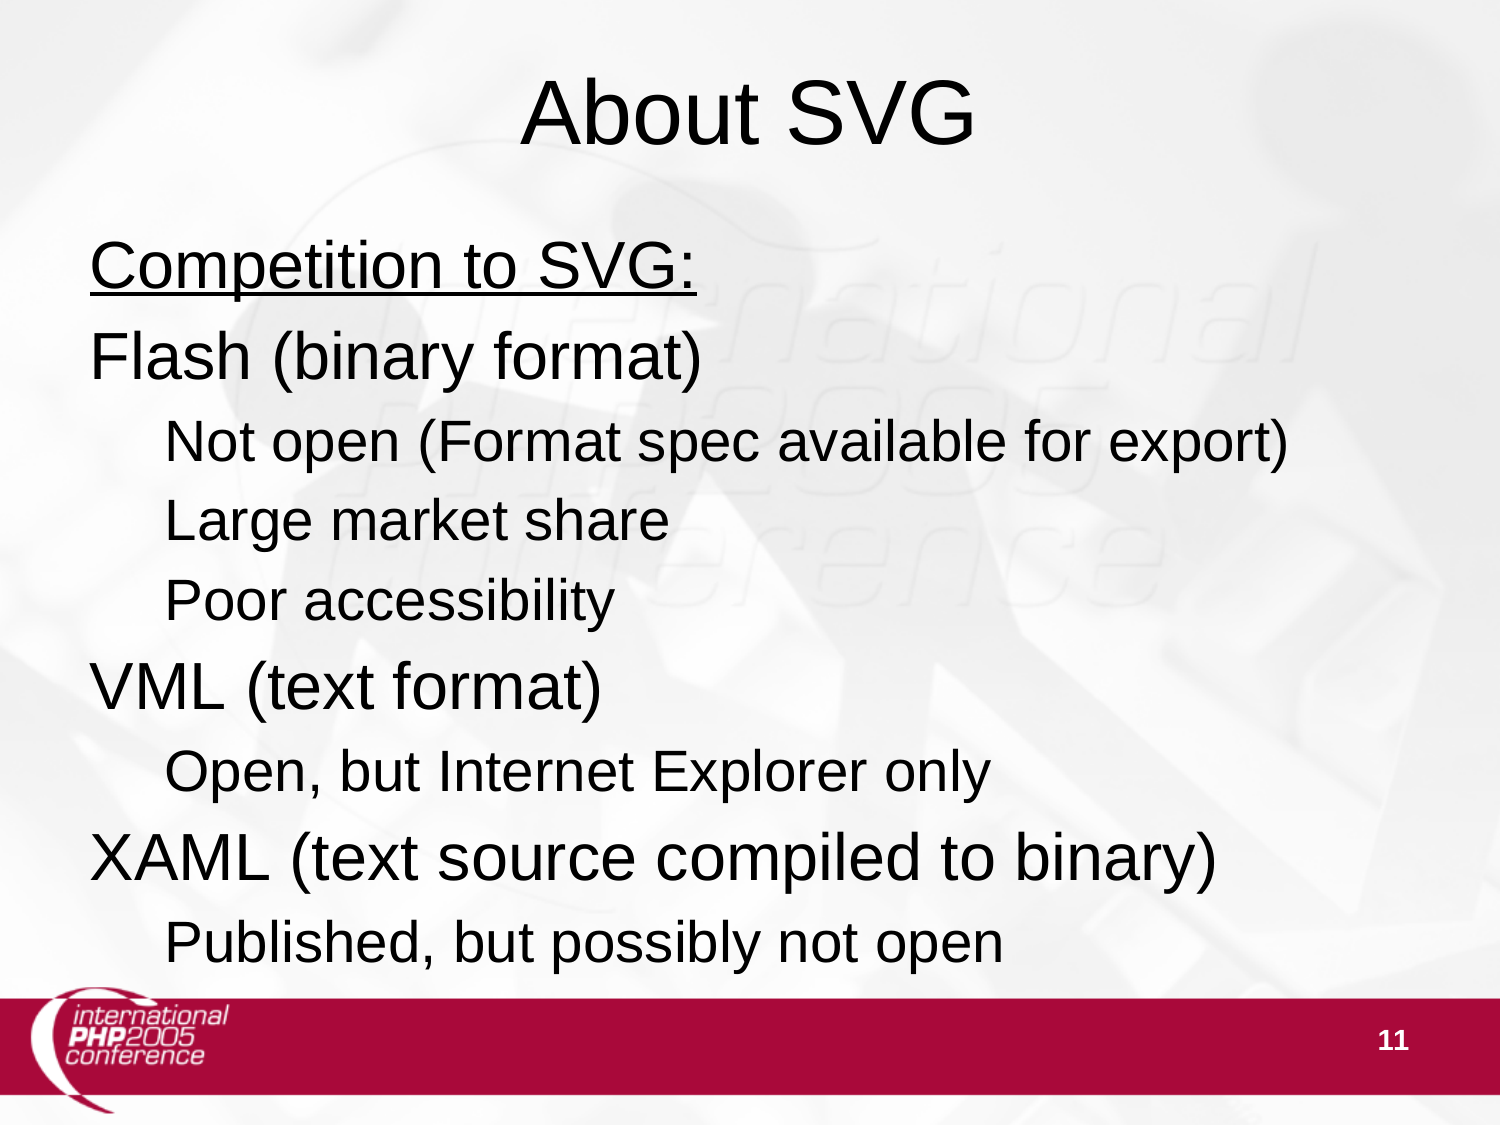

# About SVG
Competition to SVG:
Flash (binary format)
Not open (Format spec available for export)
Large market share
Poor accessibility
VML (text format)
Open, but Internet Explorer only
XAML (text source compiled to binary)
Published, but possibly not open
11